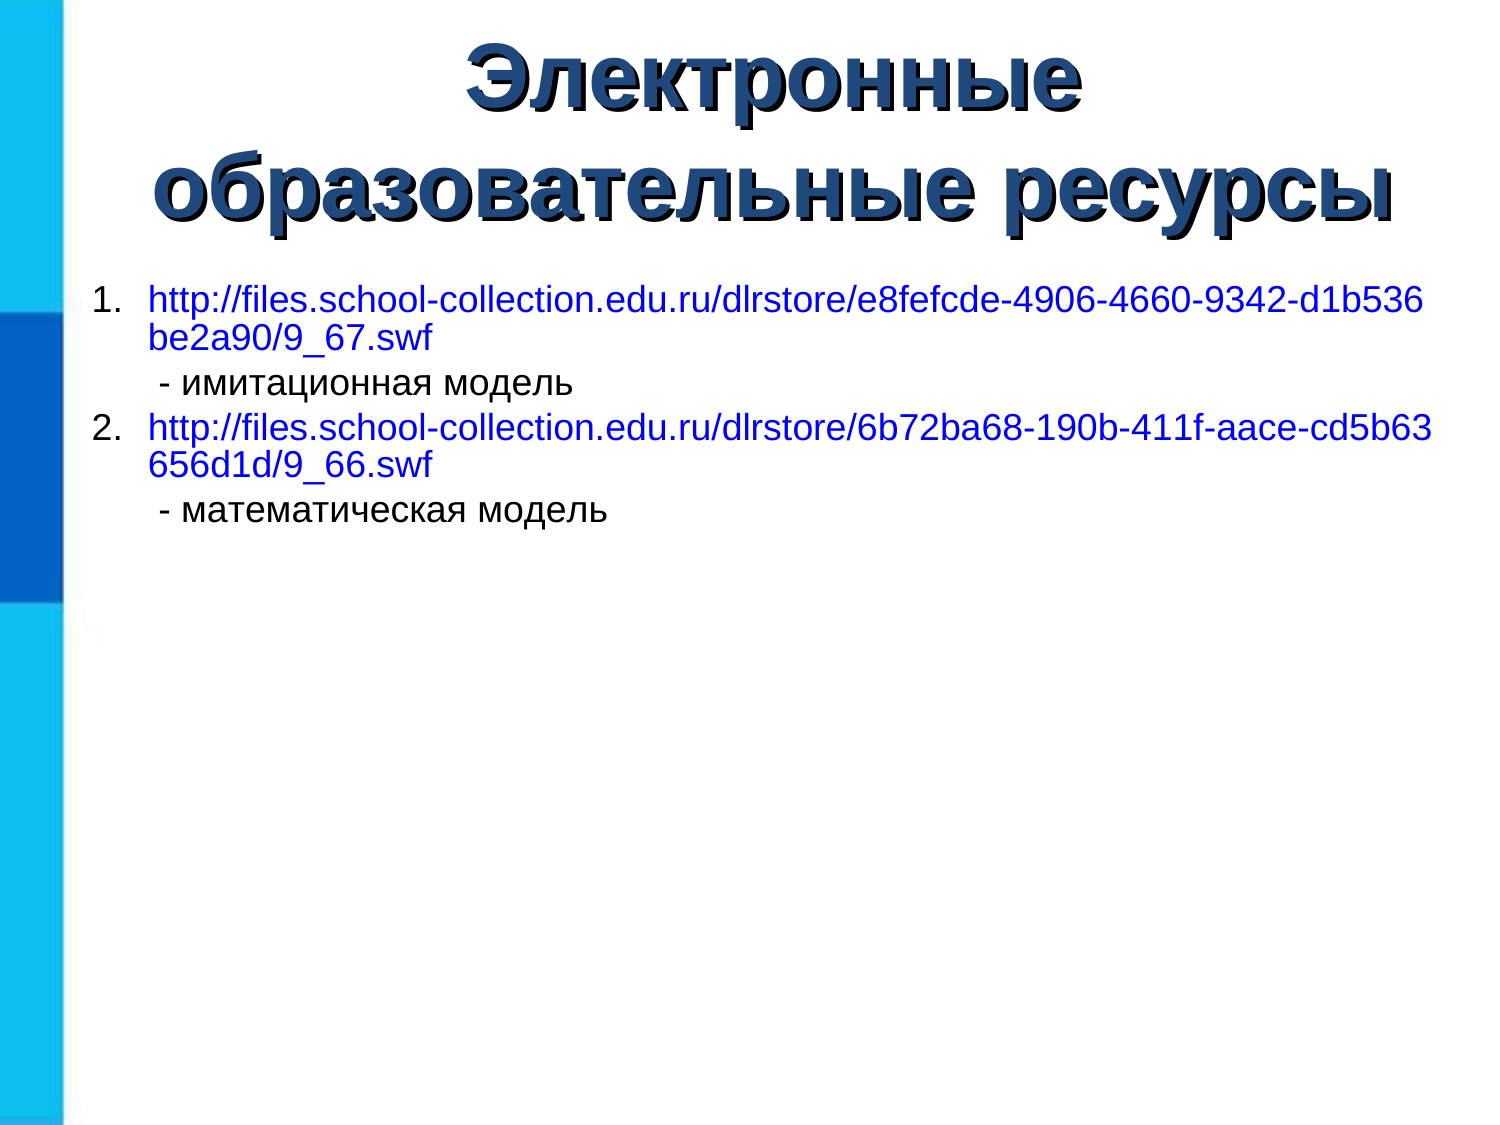

Электронные образовательные ресурсы
http://files.school-collection.edu.ru/dlrstore/e8fefcde-4906-4660-9342-d1b536be2a90/9_67.swf - имитационная модель
http://files.school-collection.edu.ru/dlrstore/6b72ba68-190b-411f-aace-cd5b63656d1d/9_66.swf - математическая модель